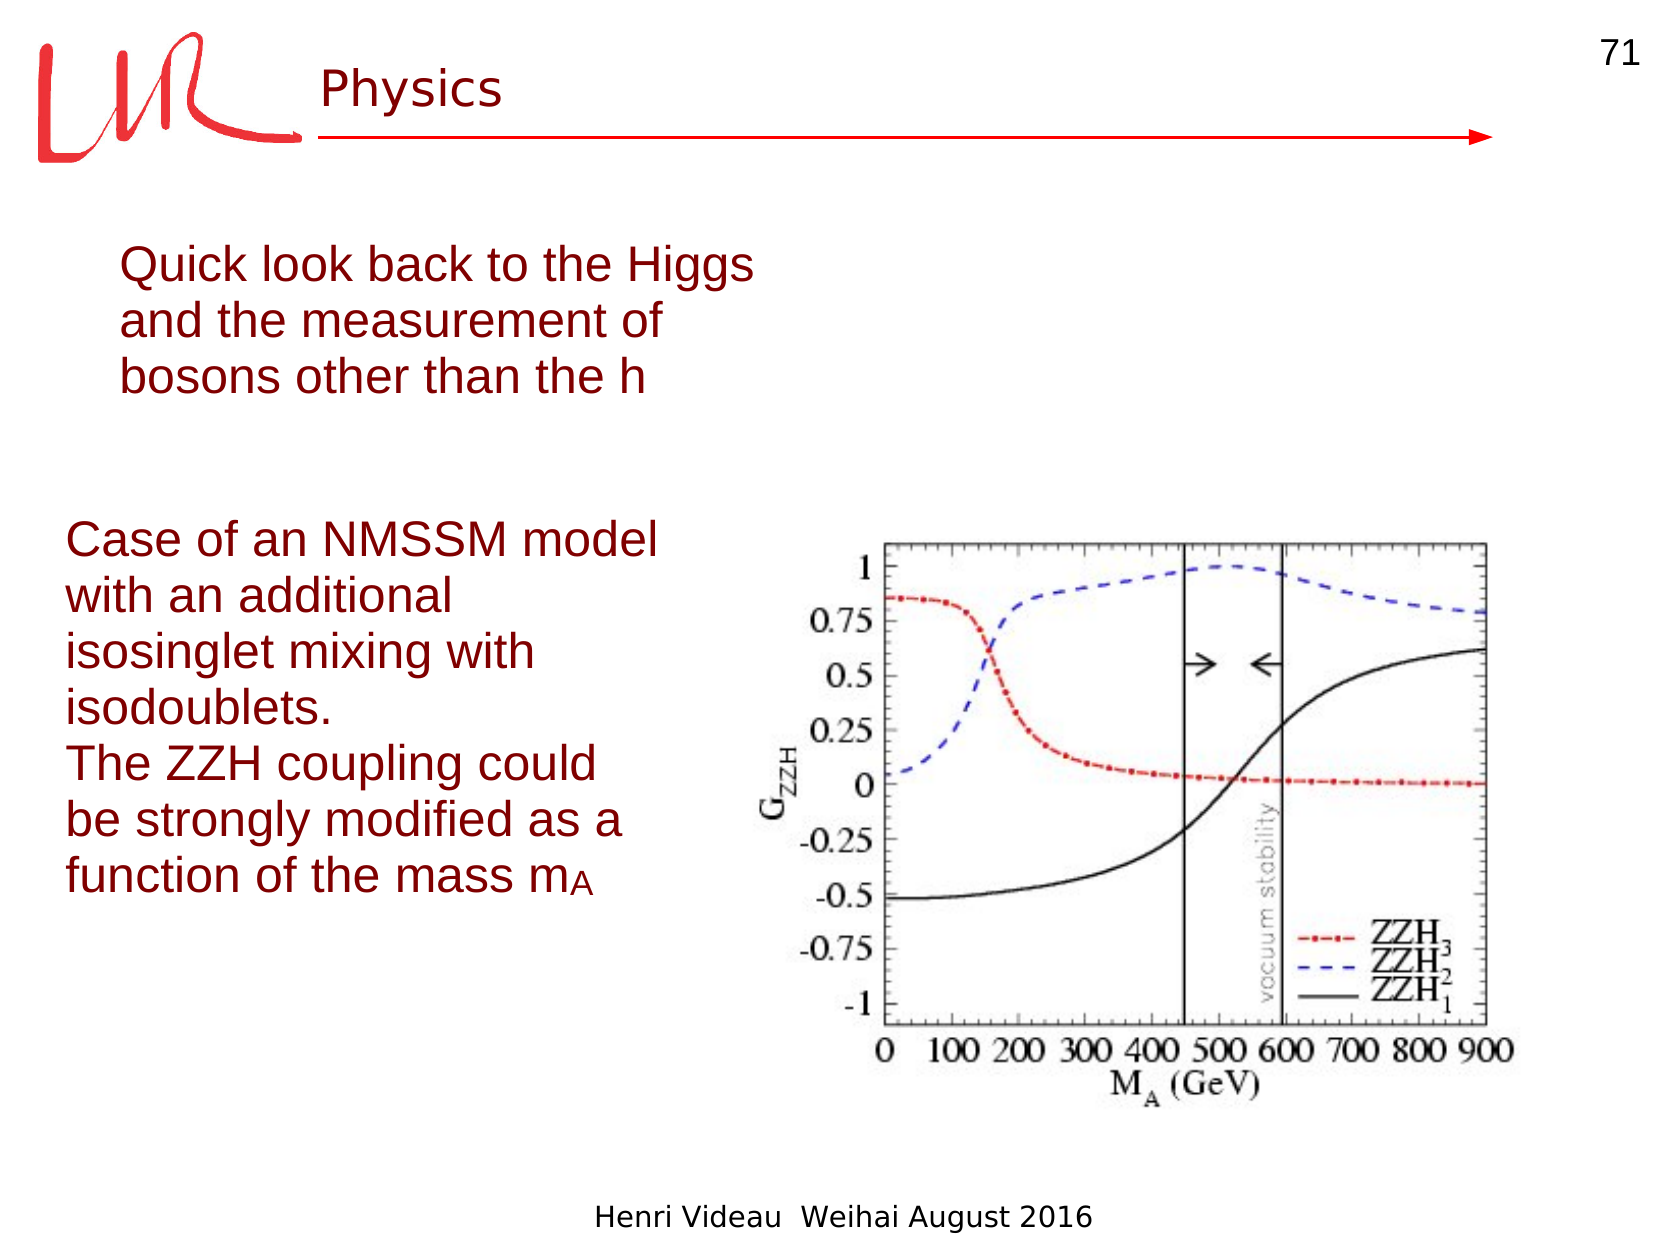

Quick look back to the Higgs and the measurement of bosons other than the h
Case of an NMSSM model
with an additional isosinglet mixing with isodoublets.
The ZZH coupling could
be strongly modified as a function of the mass mA